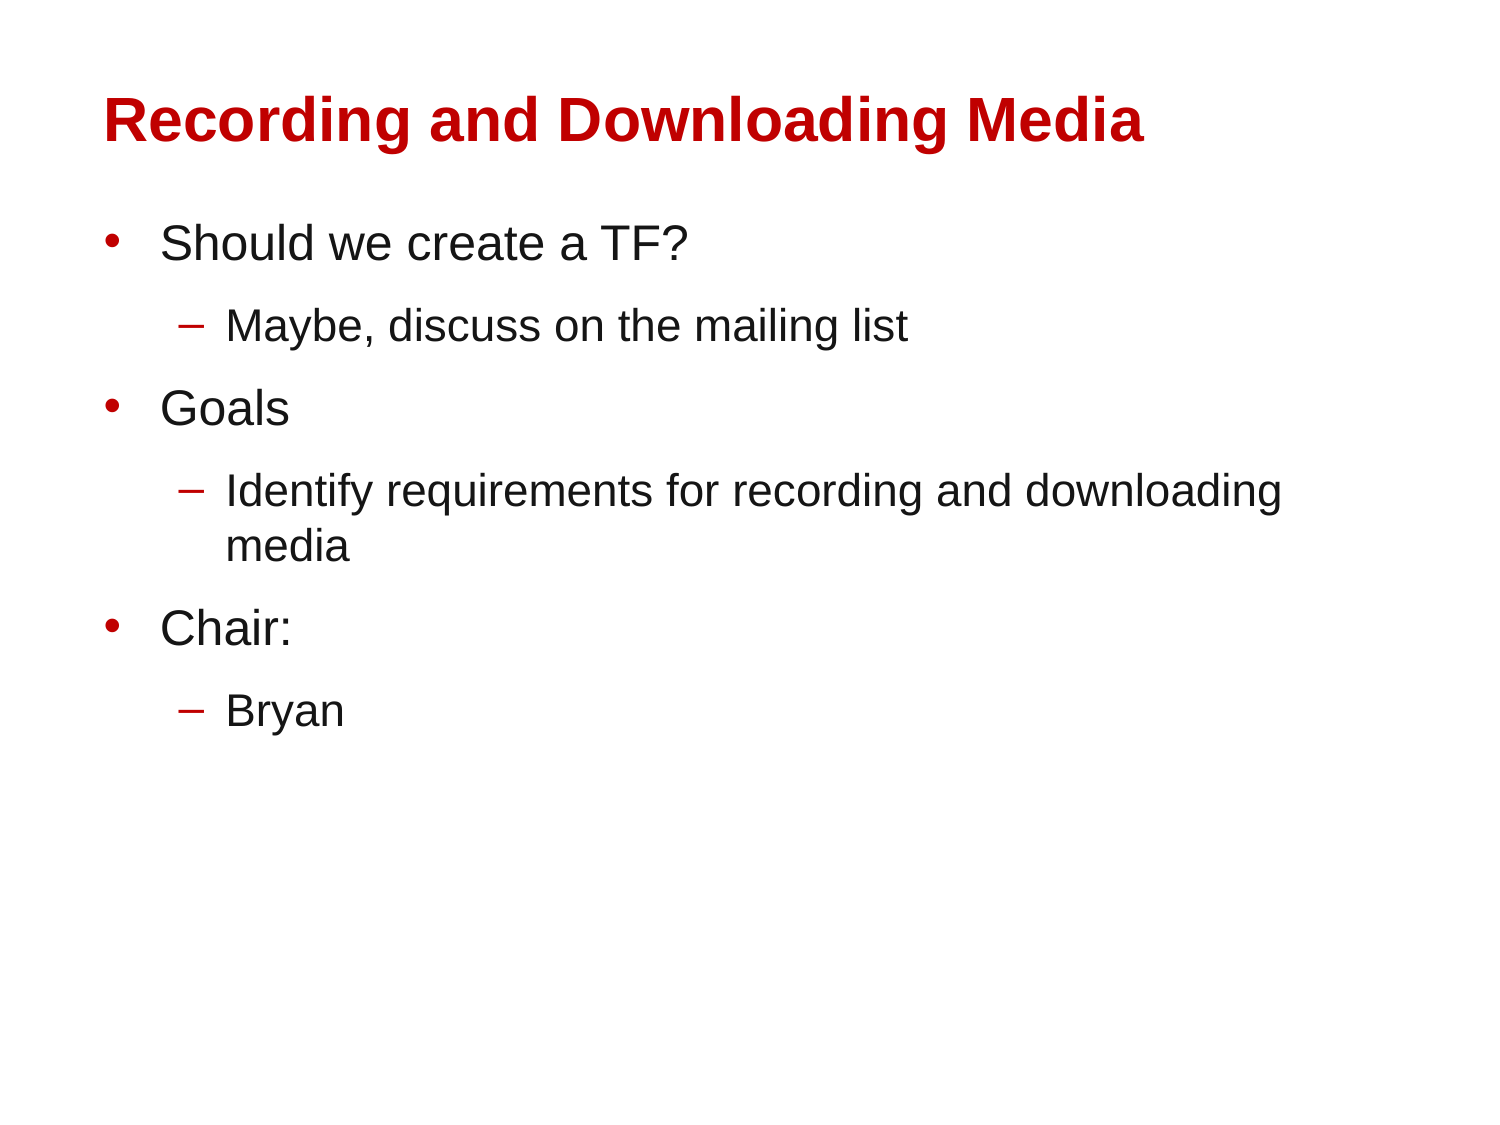

# Recording and Downloading Media
Should we create a TF?
Maybe, discuss on the mailing list
Goals
Identify requirements for recording and downloading media
Chair:
Bryan